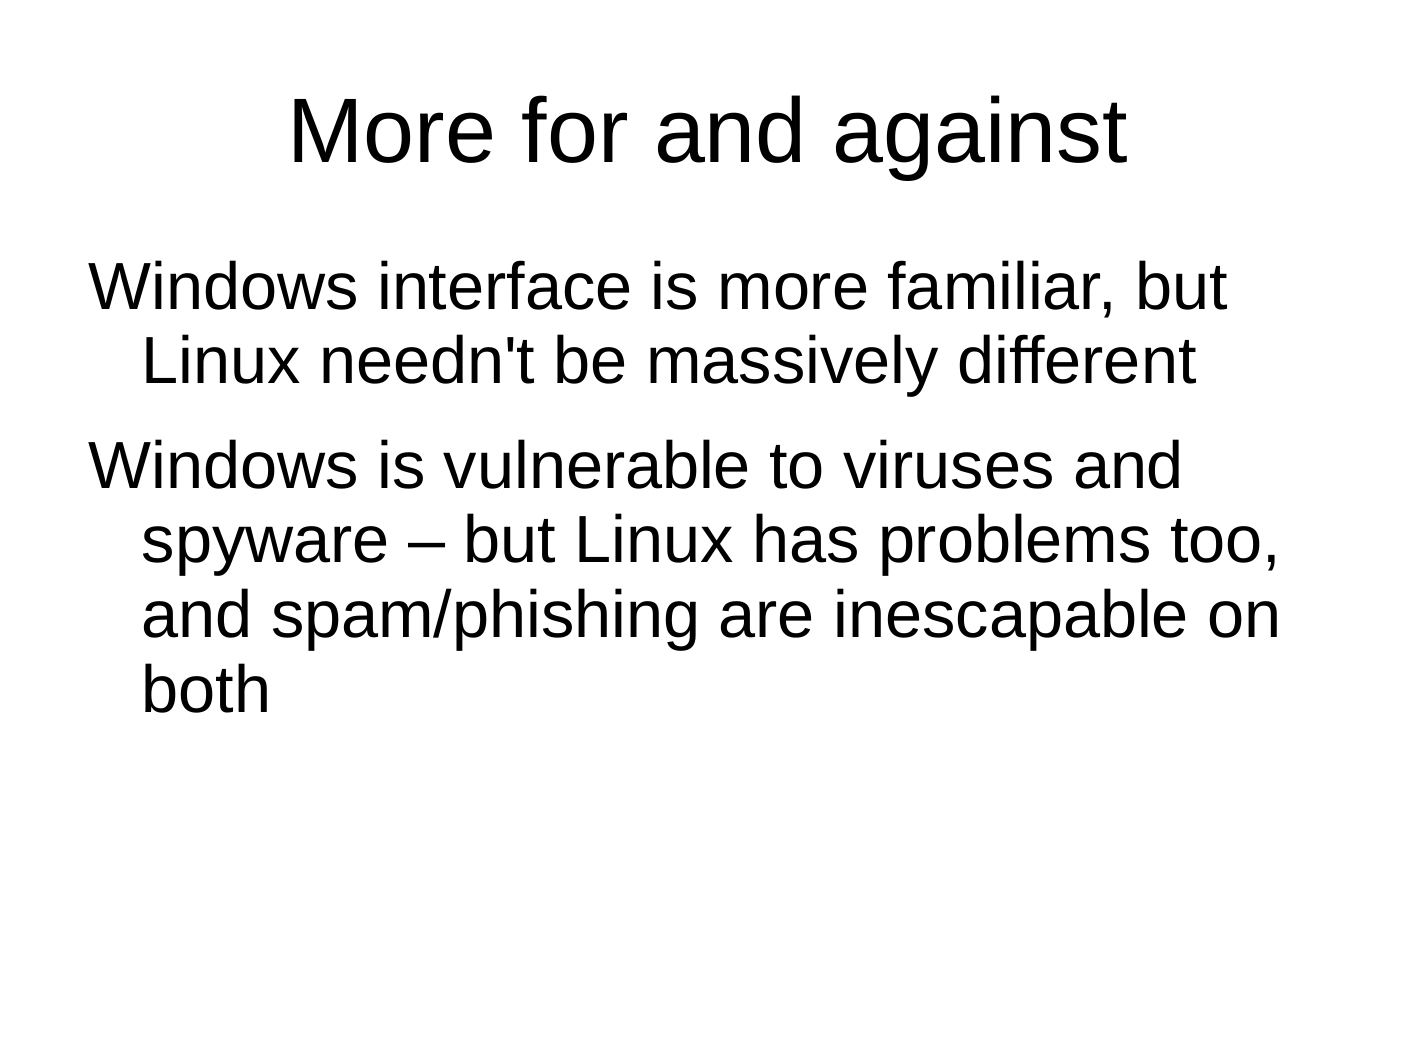

# More for and against
Windows interface is more familiar, but Linux needn't be massively different
Windows is vulnerable to viruses and spyware – but Linux has problems too, and spam/phishing are inescapable on both